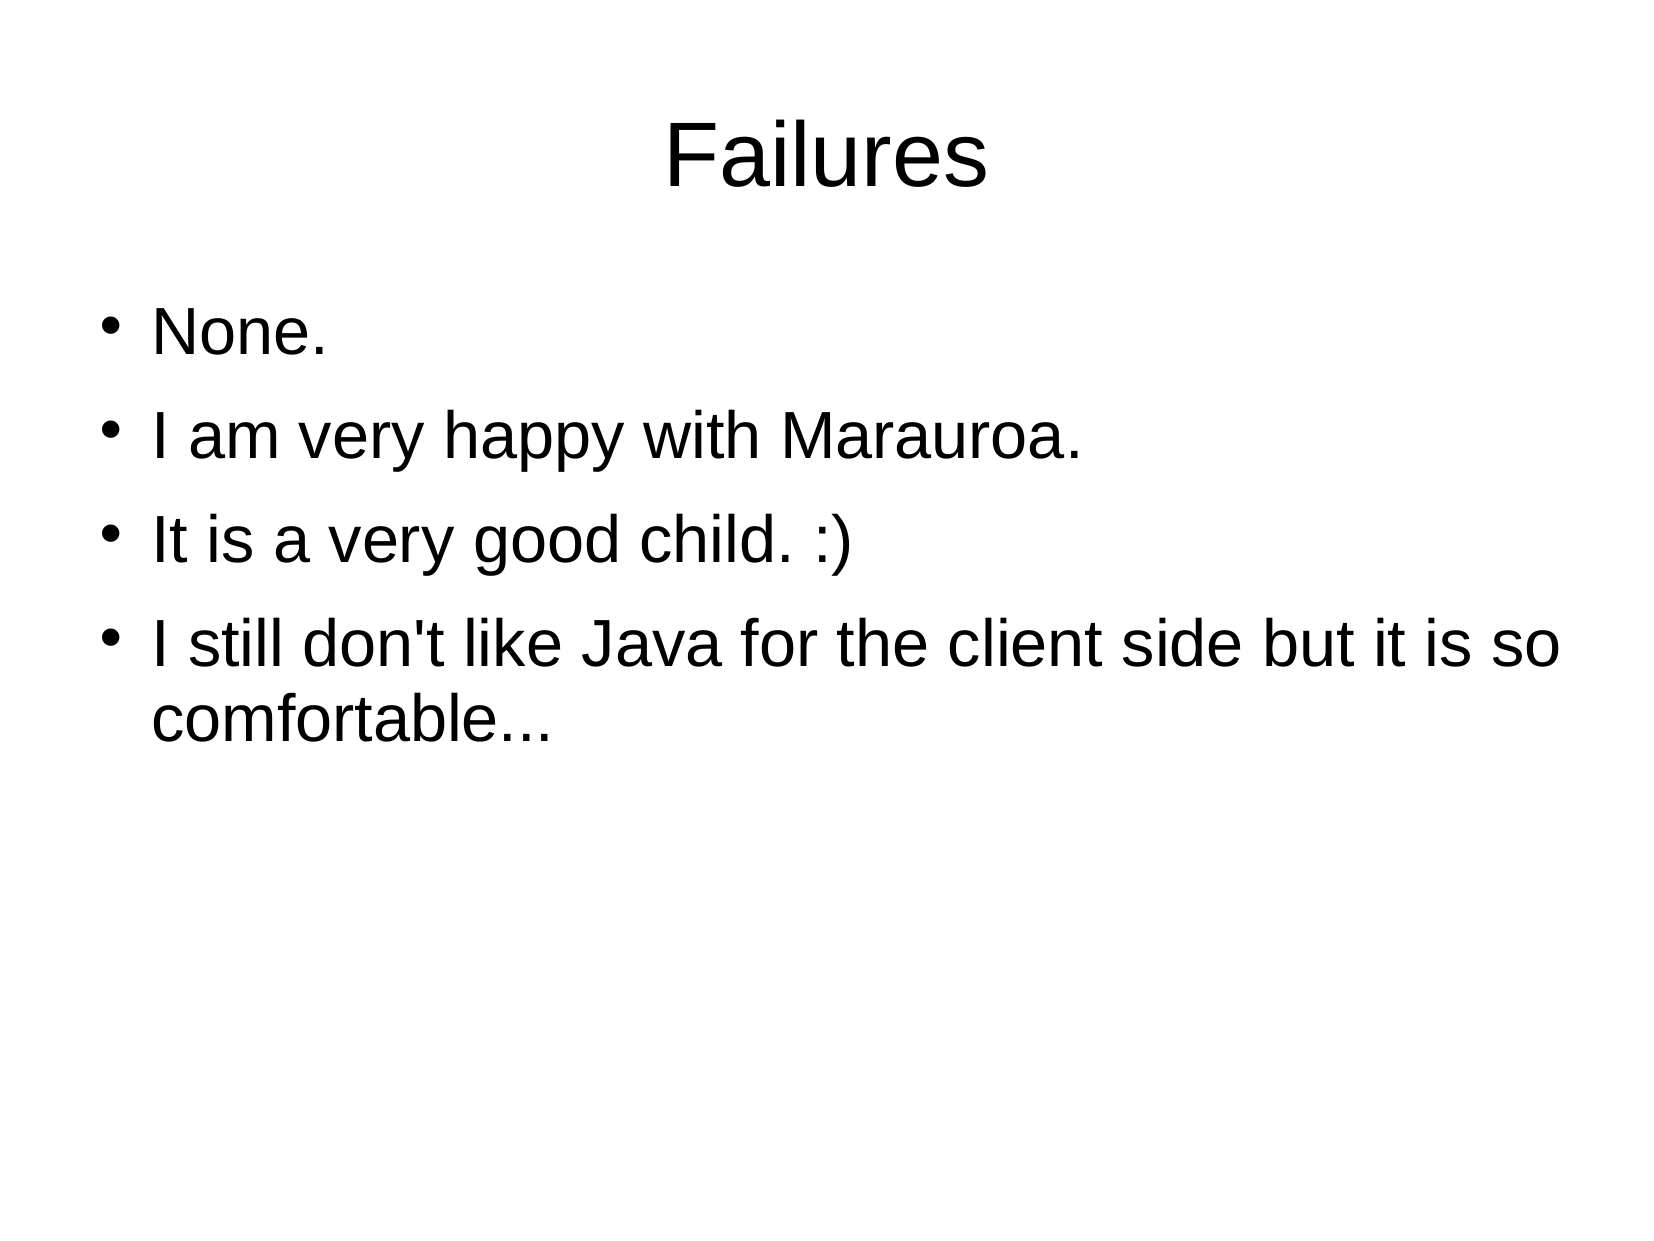

# Failures
None.
I am very happy with Marauroa.
It is a very good child. :)‏
I still don't like Java for the client side but it is so comfortable...